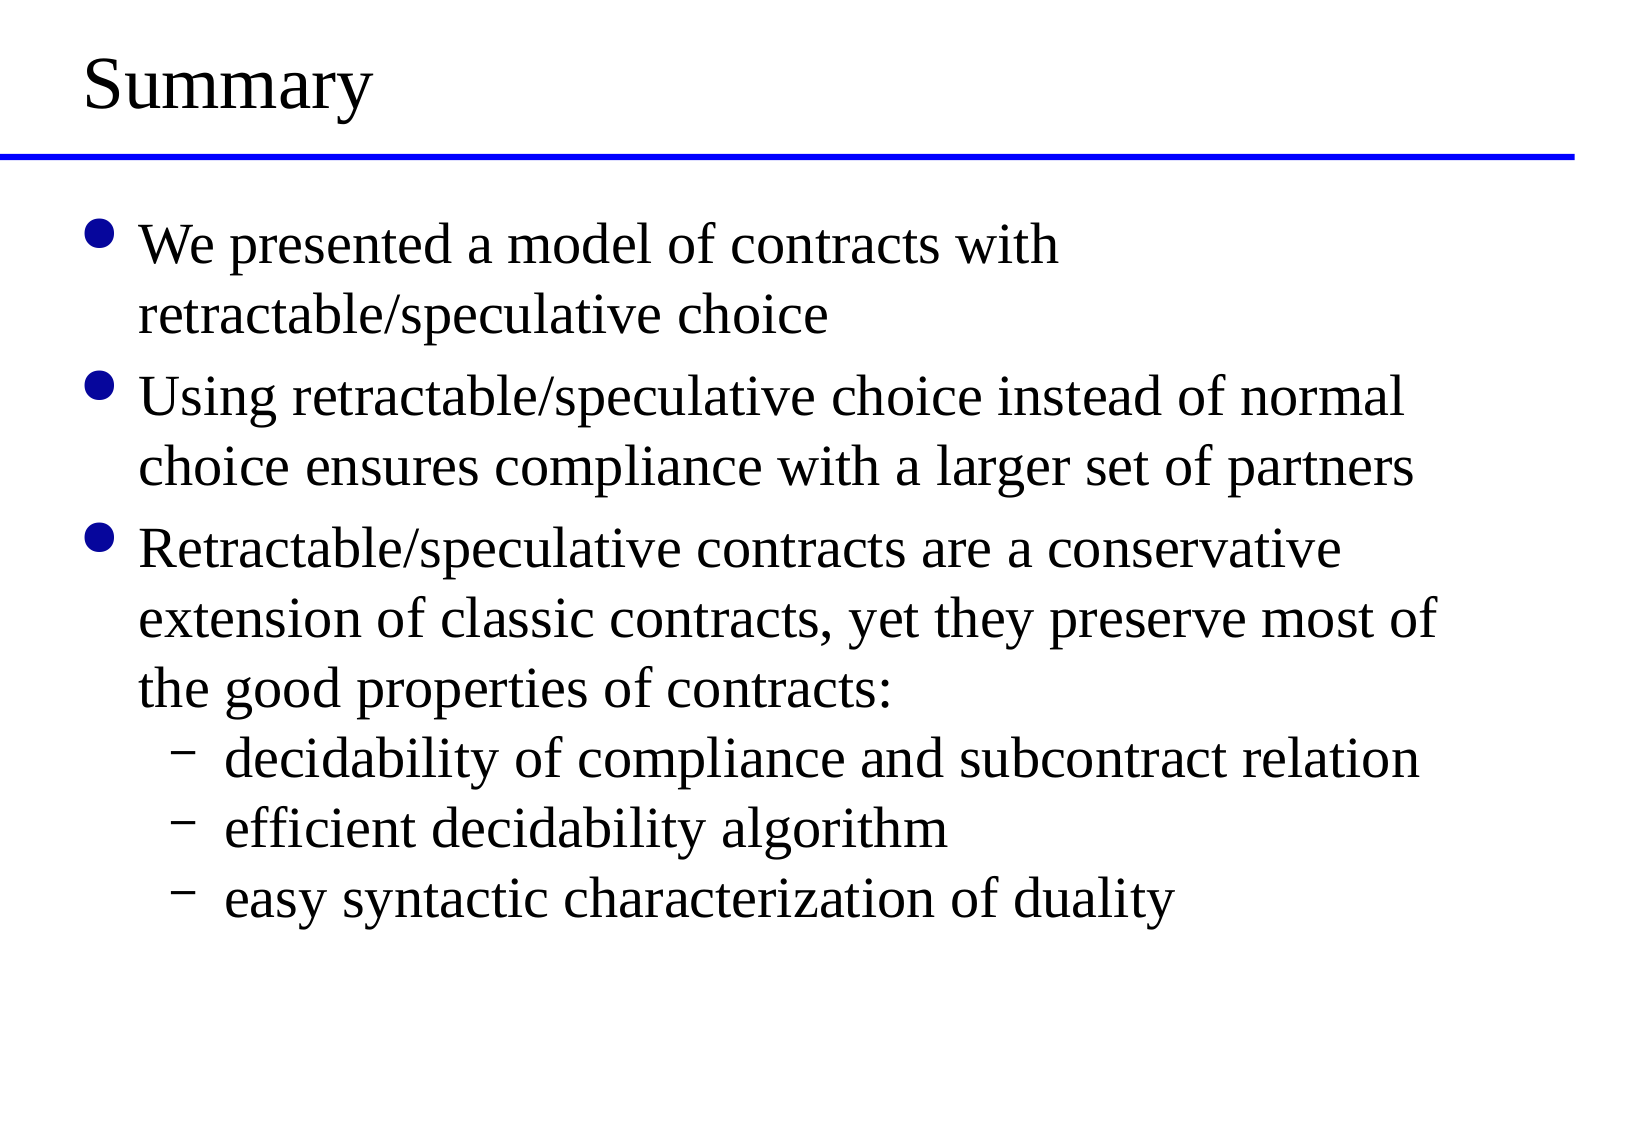

# Summary
We presented a model of contracts with retractable/speculative choice
Using retractable/speculative choice instead of normal choice ensures compliance with a larger set of partners
Retractable/speculative contracts are a conservative extension of classic contracts, yet they preserve most of the good properties of contracts:
decidability of compliance and subcontract relation
efficient decidability algorithm
easy syntactic characterization of duality